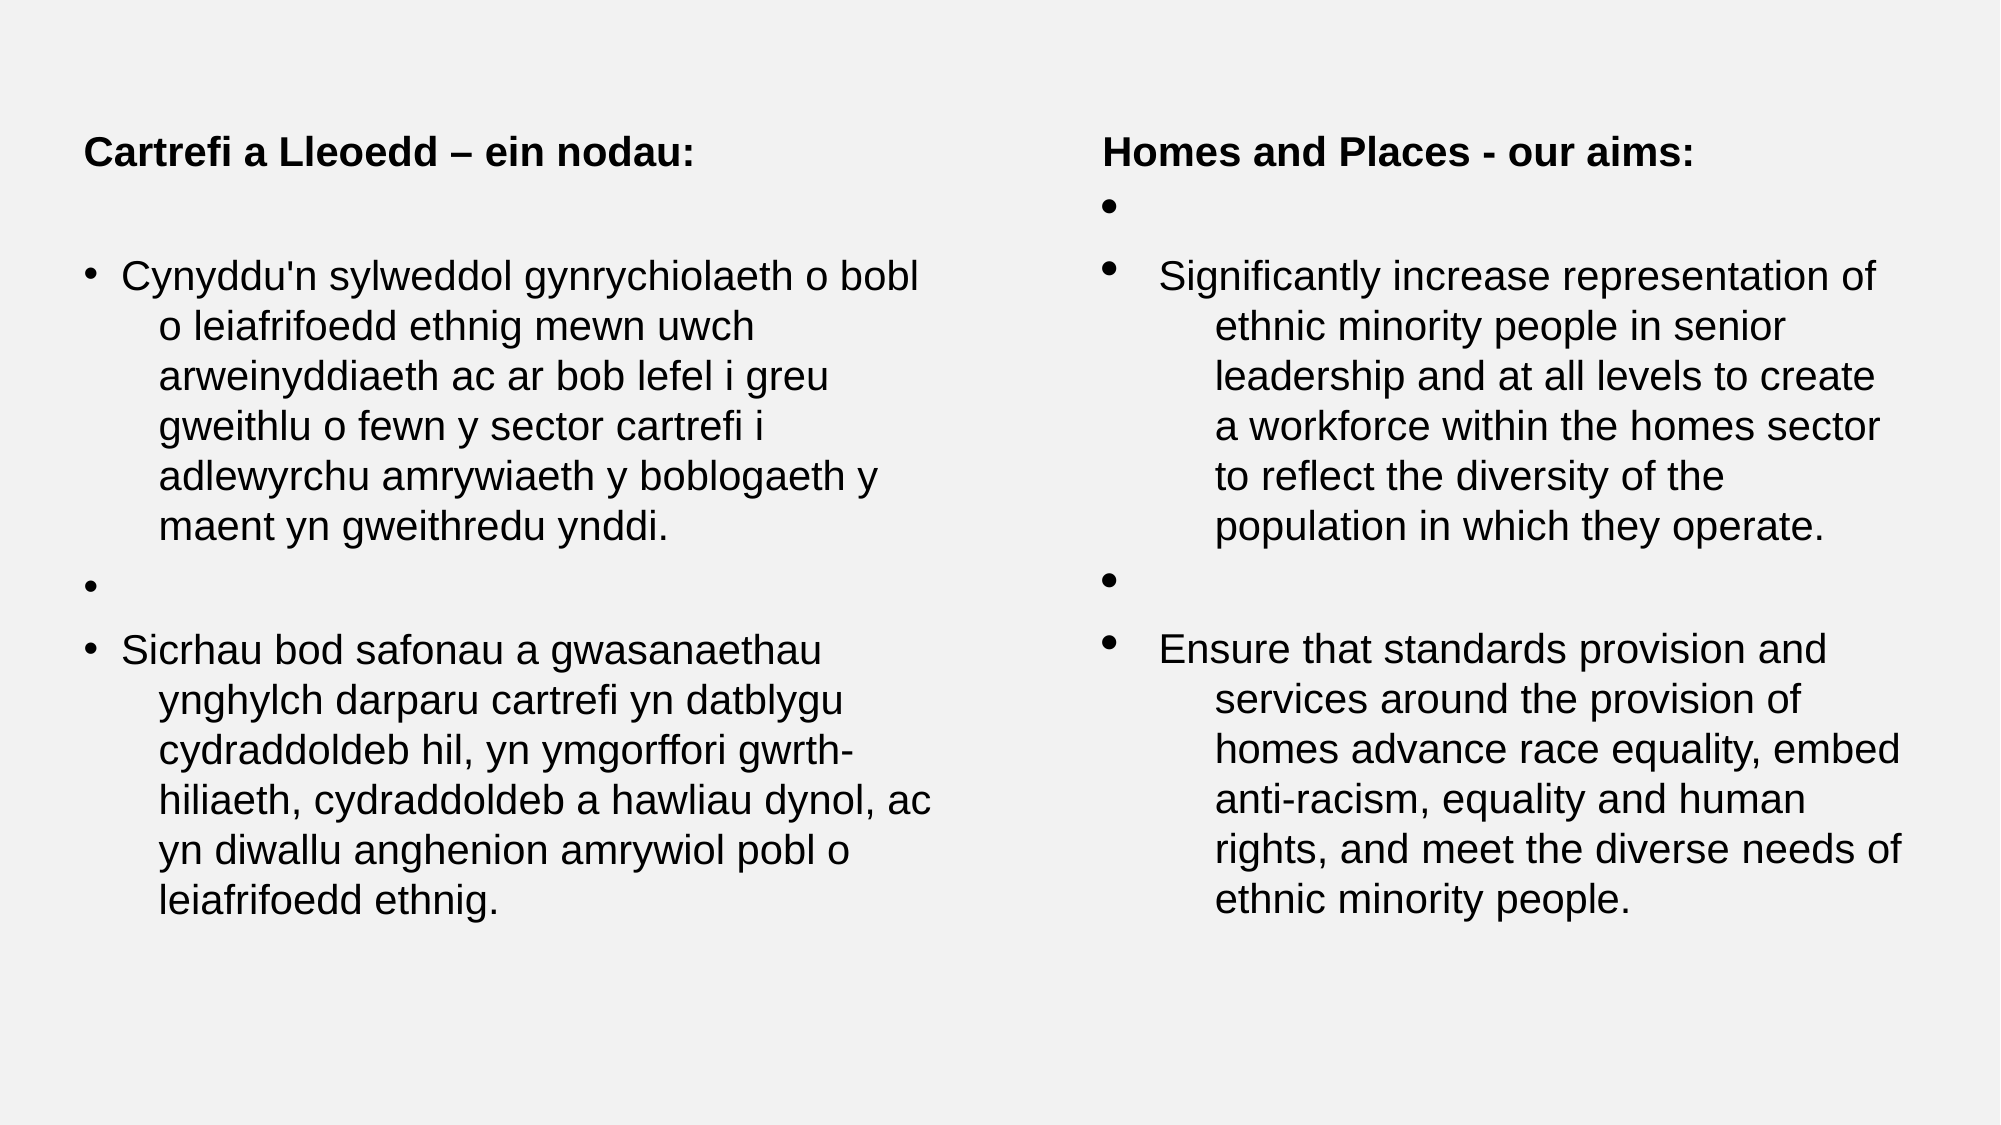

# Cartrefi a Lleoedd – ein nodau:
Cynyddu'n sylweddol gynrychiolaeth o bobl o leiafrifoedd ethnig mewn uwch arweinyddiaeth ac ar bob lefel i greu gweithlu o fewn y sector cartrefi i adlewyrchu amrywiaeth y boblogaeth y maent yn gweithredu ynddi.
Sicrhau bod safonau a gwasanaethau ynghylch darparu cartrefi yn datblygu cydraddoldeb hil, yn ymgorffori gwrth-hiliaeth, cydraddoldeb a hawliau dynol, ac yn diwallu anghenion amrywiol pobl o leiafrifoedd ethnig.
Homes and Places - our aims:
Significantly increase representation of ethnic minority people in senior leadership and at all levels to create a workforce within the homes sector to reflect the diversity of the population in which they operate.
Ensure that standards provision and services around the provision of homes advance race equality, embed anti-racism, equality and human rights, and meet the diverse needs of ethnic minority people.